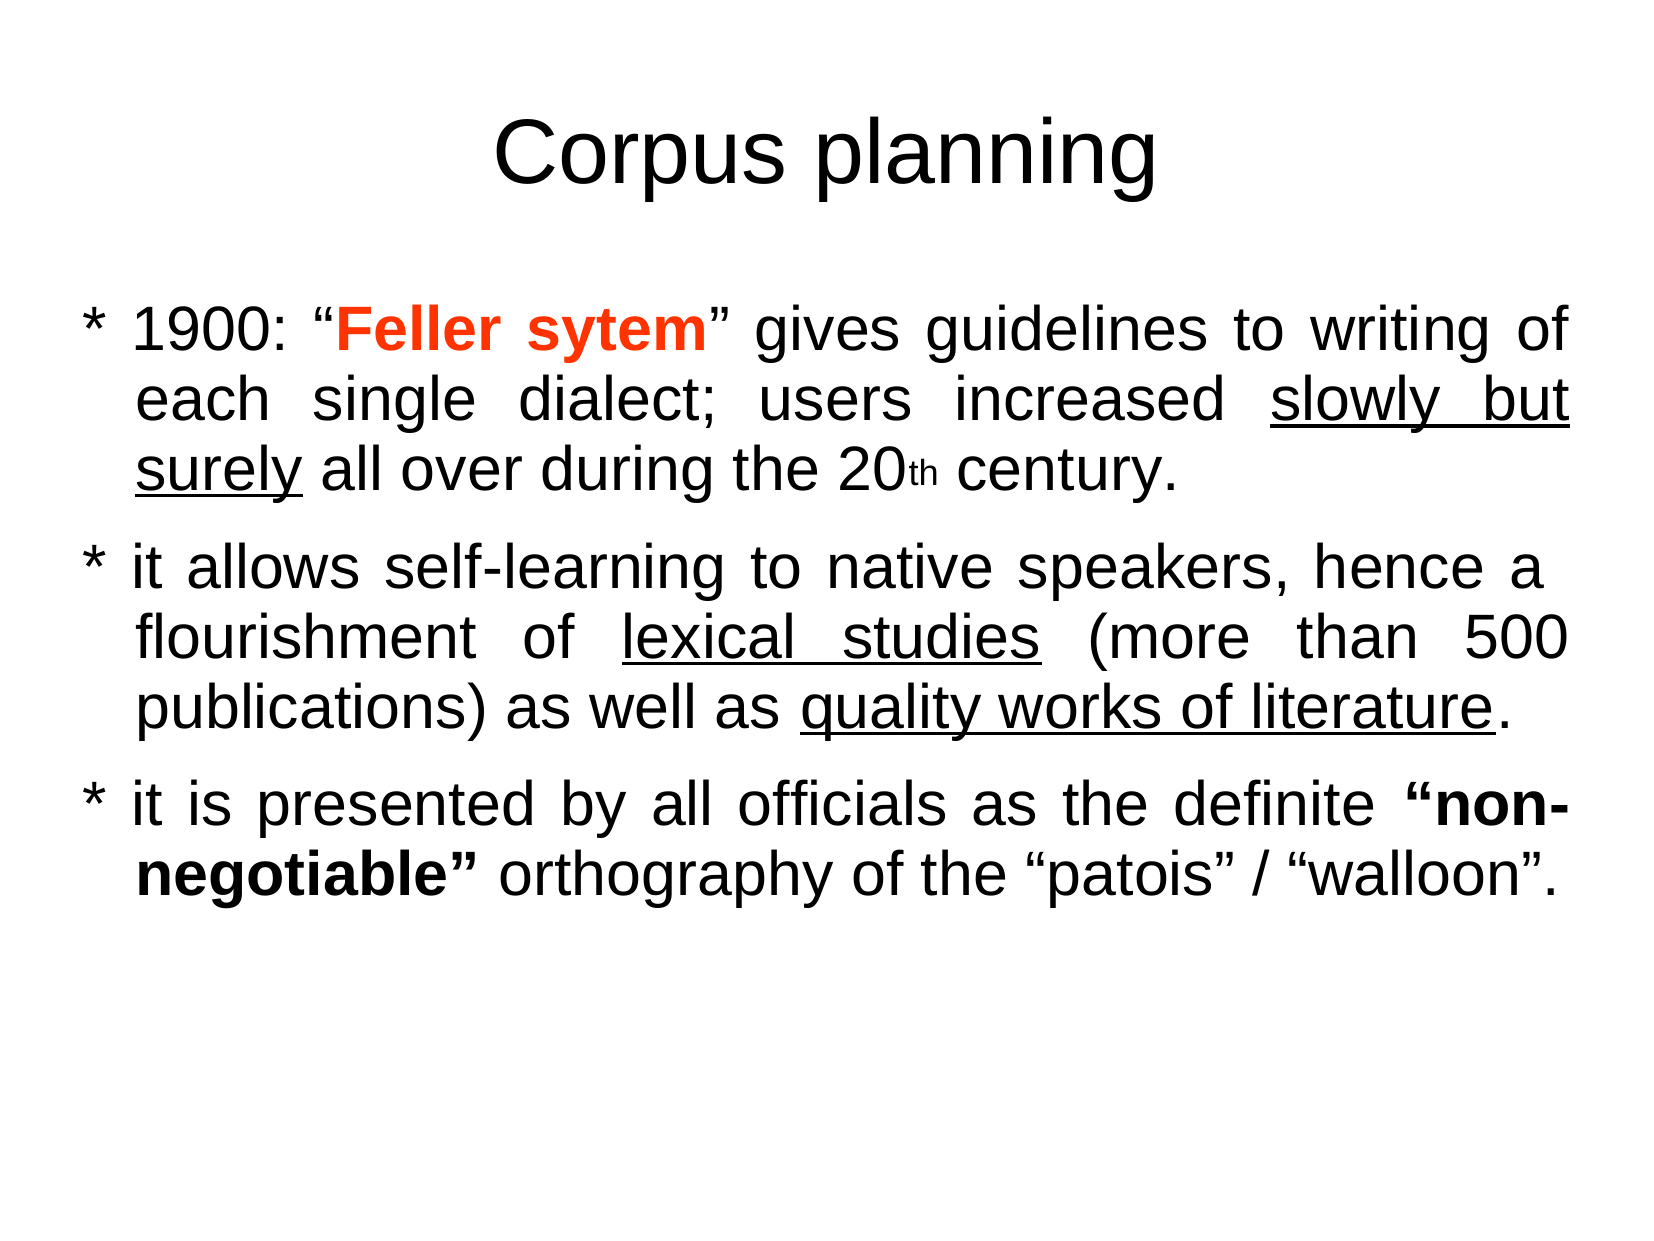

# Corpus planning
* 1900: “Feller sytem” gives guidelines to writing of each single dialect; users increased slowly but surely all over during the 20th century.
* it allows self-learning to native speakers, hence a flourishment of lexical studies (more than 500 publications) as well as quality works of literature.
* it is presented by all officials as the definite “non-negotiable” orthography of the “patois” / “walloon”.